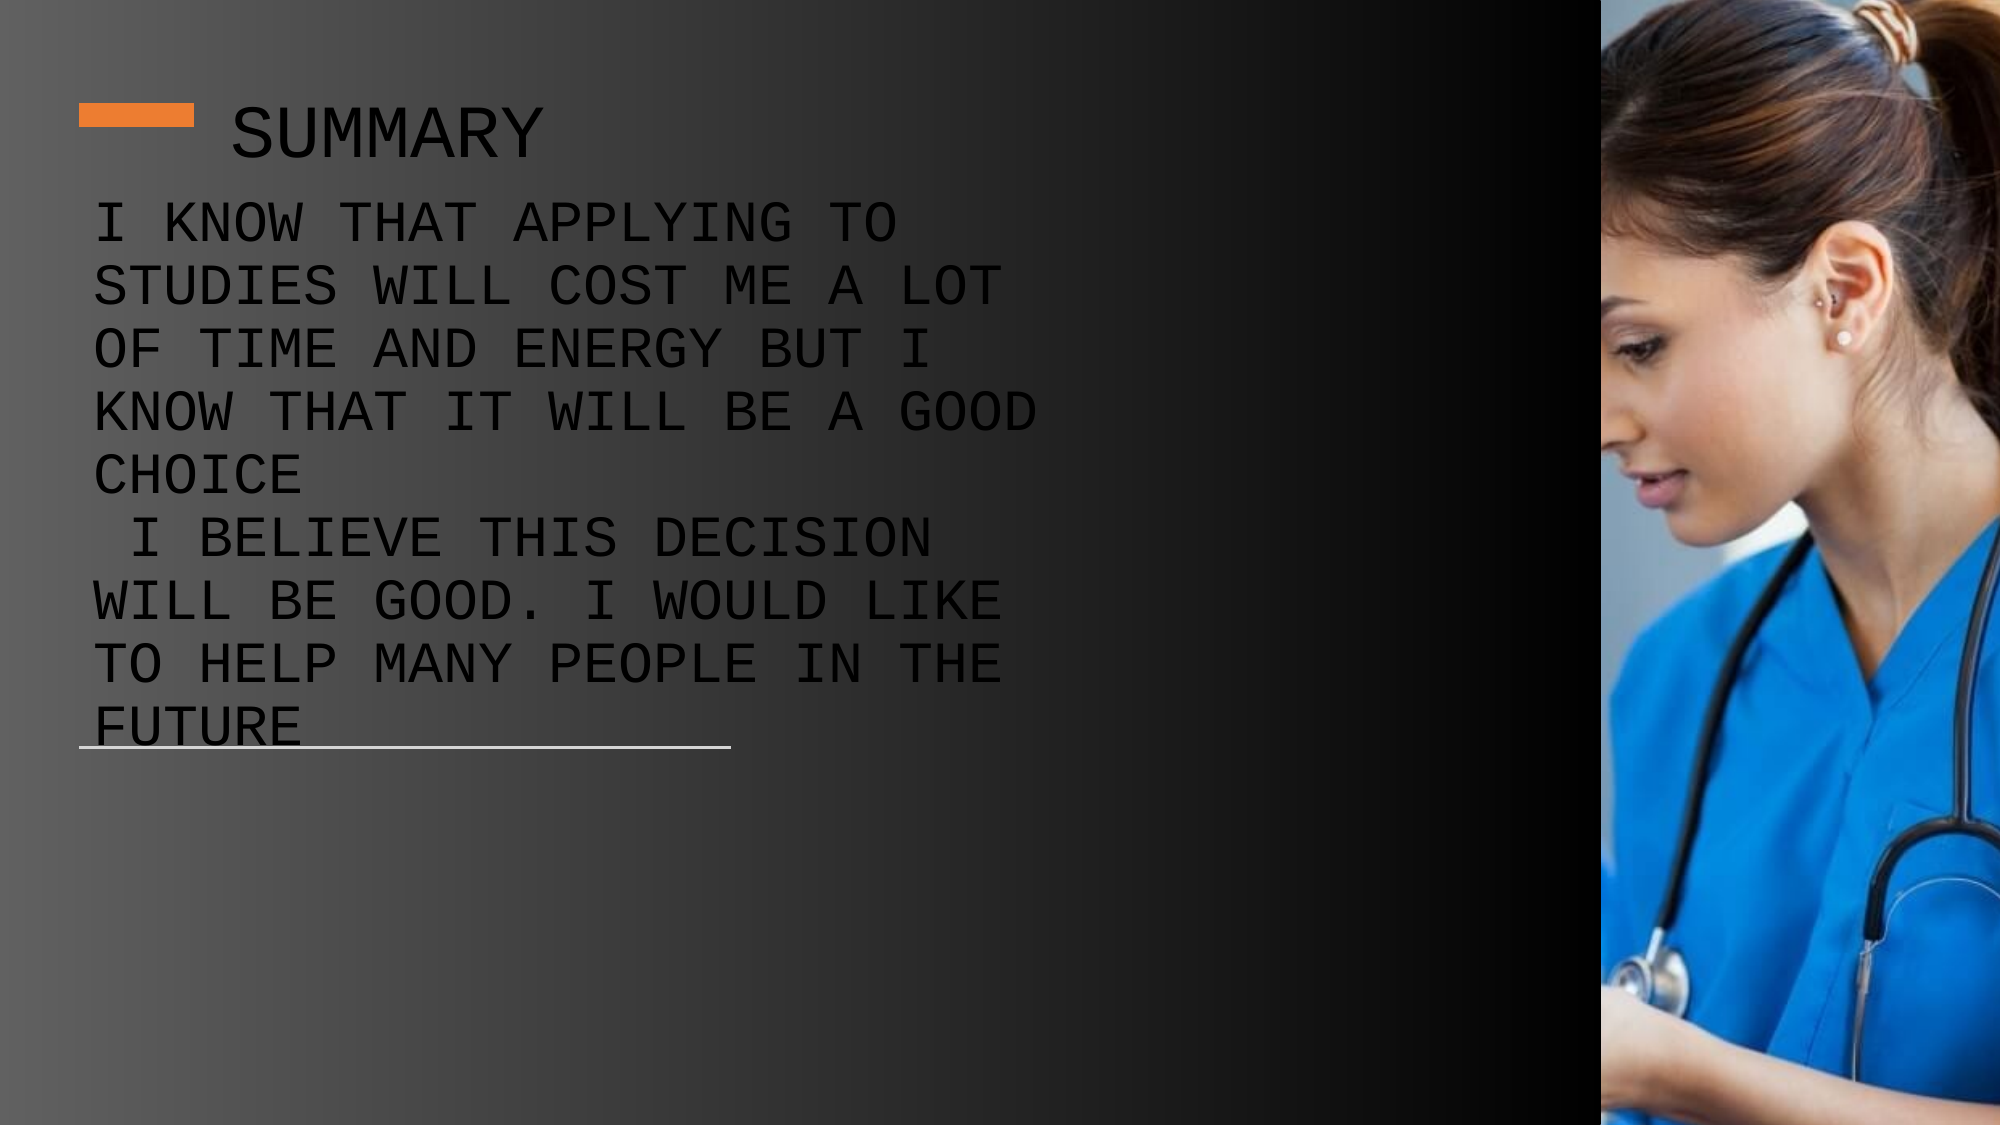

SUMMARY
# I KNOW THAT APPLYING TO STUDIES WILL COST ME A LOT OF TIME AND ENERGY BUT I KNOW THAT IT WILL BE A GOOD CHOICE  I BELIEVE THIS DECISION WILL BE GOOD. I WOULD LIKE TO HELP MANY PEOPLE IN THE FUTURE